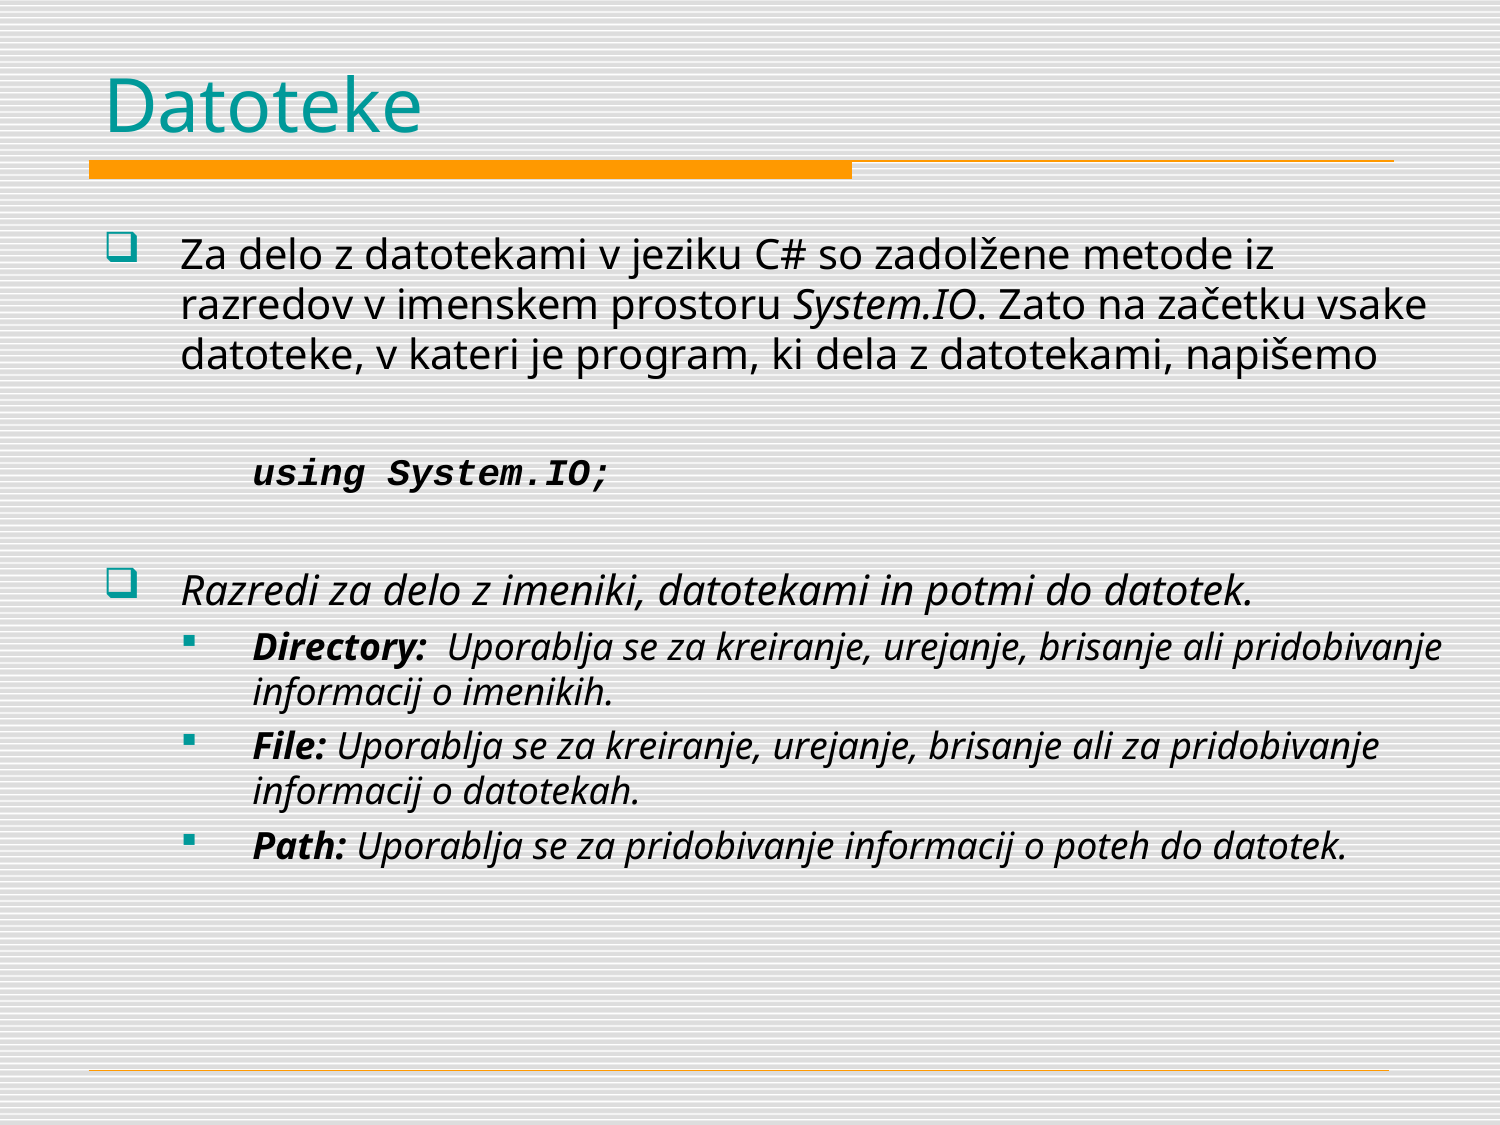

# Datoteke
Za delo z datotekami v jeziku C# so zadolžene metode iz razredov v imenskem prostoru System.IO. Zato na začetku vsake datoteke, v kateri je program, ki dela z datotekami, napišemo
using System.IO;
Razredi za delo z imeniki, datotekami in potmi do datotek.
Directory: Uporablja se za kreiranje, urejanje, brisanje ali pridobivanje informacij o imenikih.
File: Uporablja se za kreiranje, urejanje, brisanje ali za pridobivanje informacij o datotekah.
Path: Uporablja se za pridobivanje informacij o poteh do datotek.